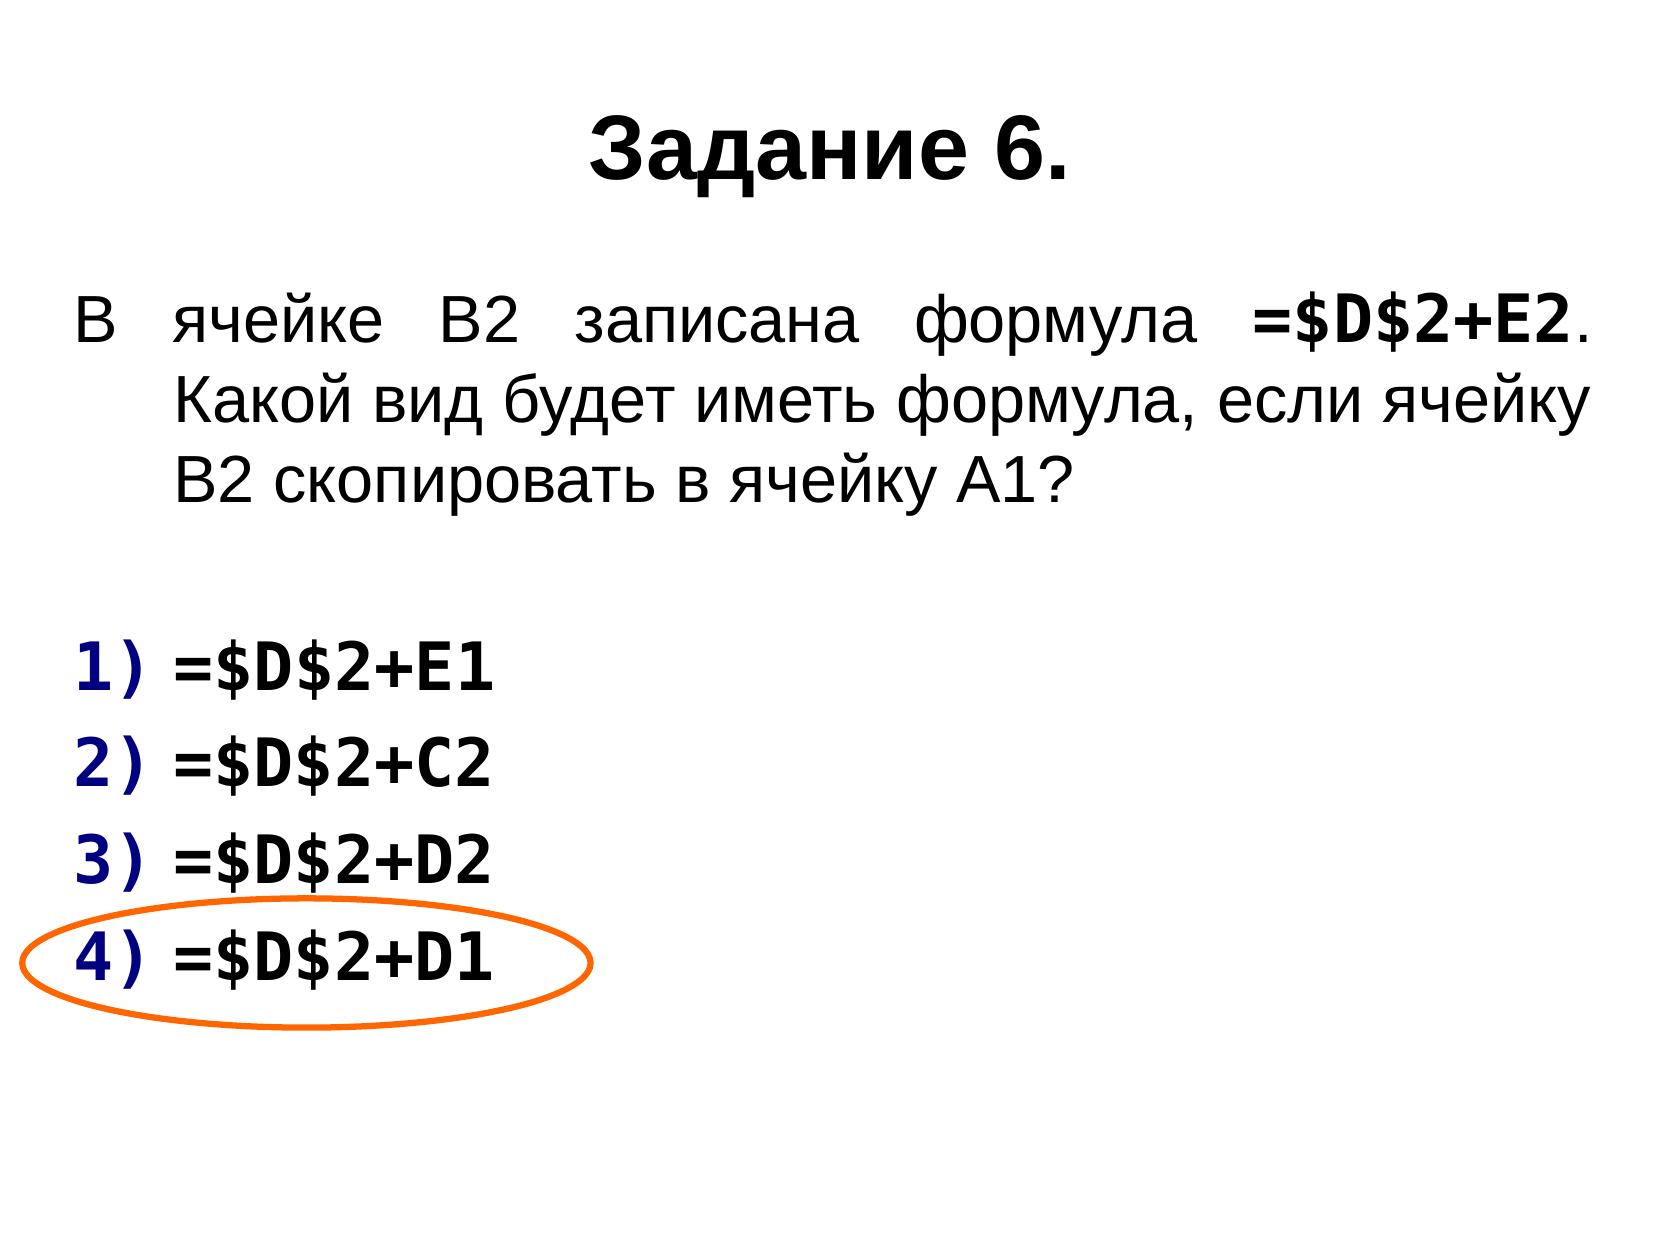

# Задание 6.
В ячейке В2 записана формула =$D$2+Е2. Какой вид будет иметь формула, если ячейку В2 скопировать в ячейку А1?
=$D$2+E1
=$D$2+C2
=$D$2+D2
=$D$2+D1